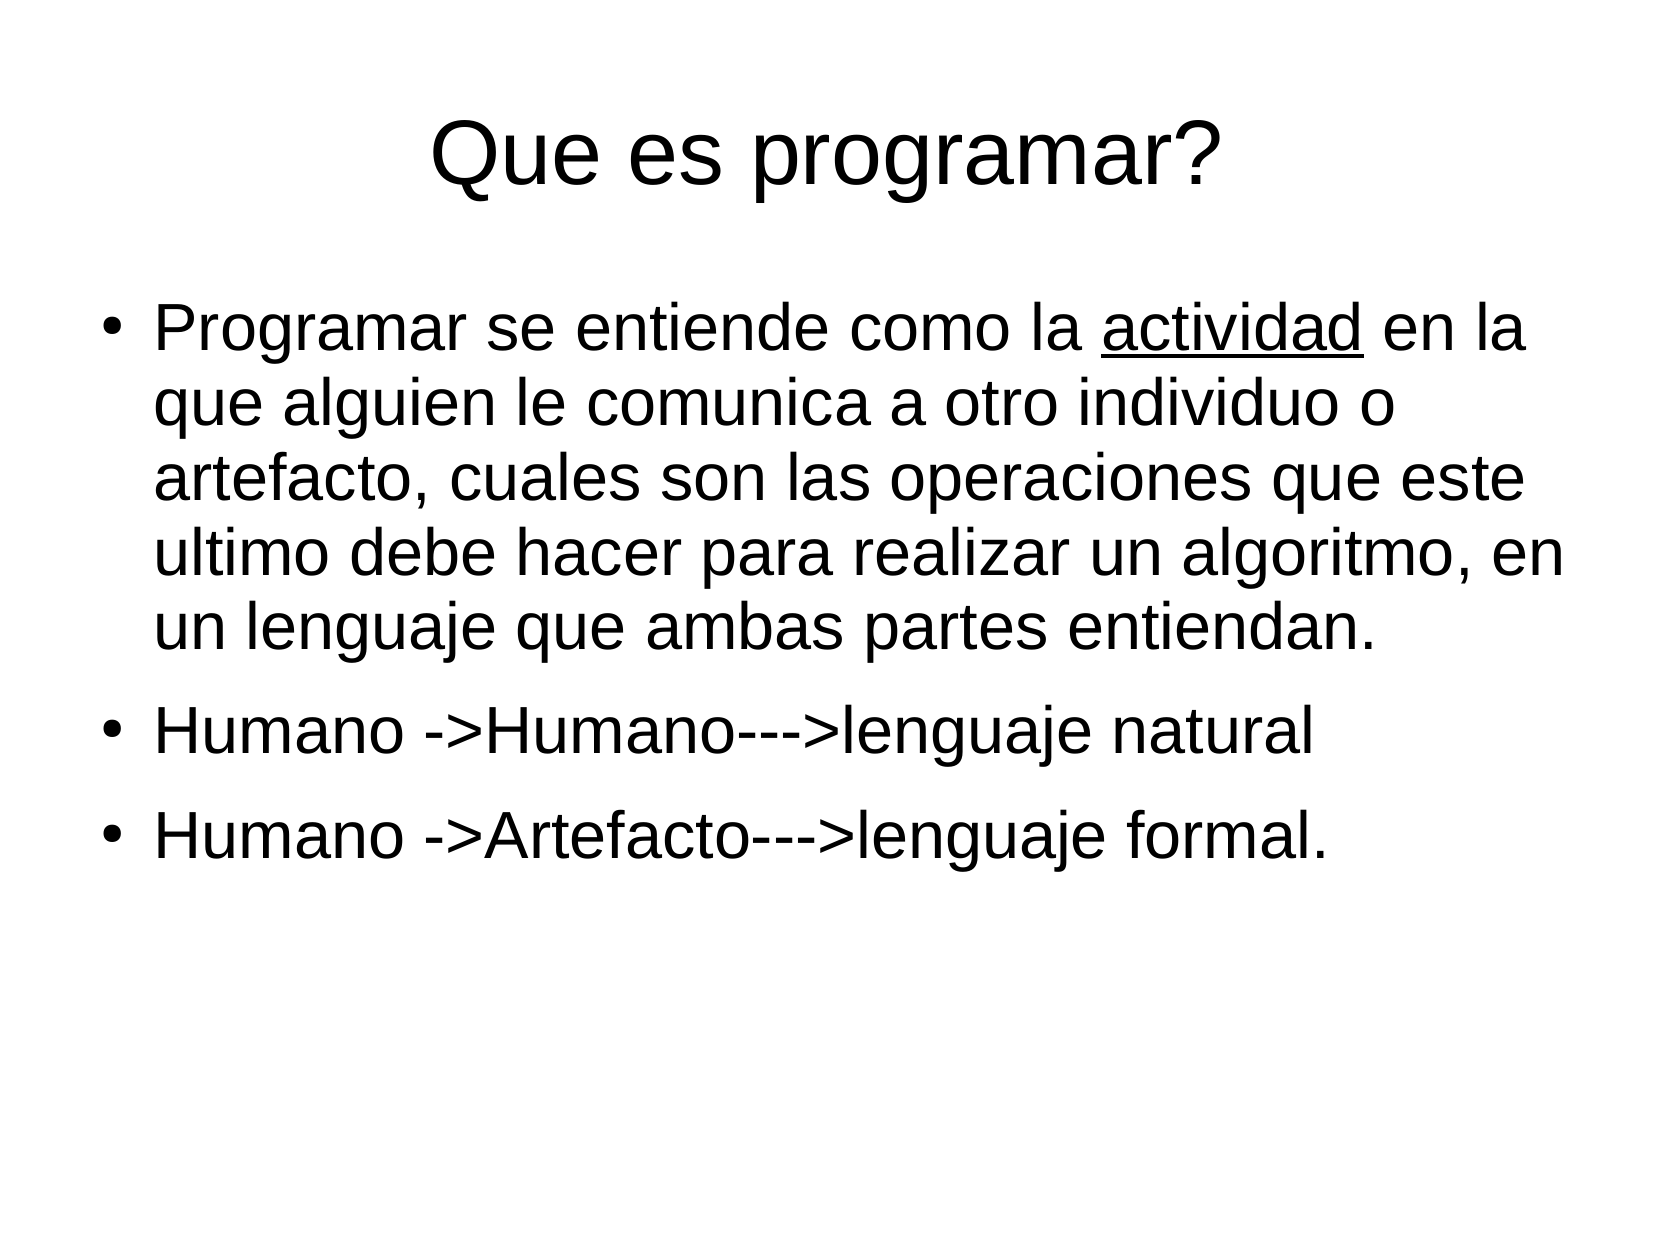

# Que es programar?
Programar se entiende como la actividad en la que alguien le comunica a otro individuo o artefacto, cuales son las operaciones que este ultimo debe hacer para realizar un algoritmo, en un lenguaje que ambas partes entiendan.
Humano ->Humano--->lenguaje natural
Humano ->Artefacto--->lenguaje formal.